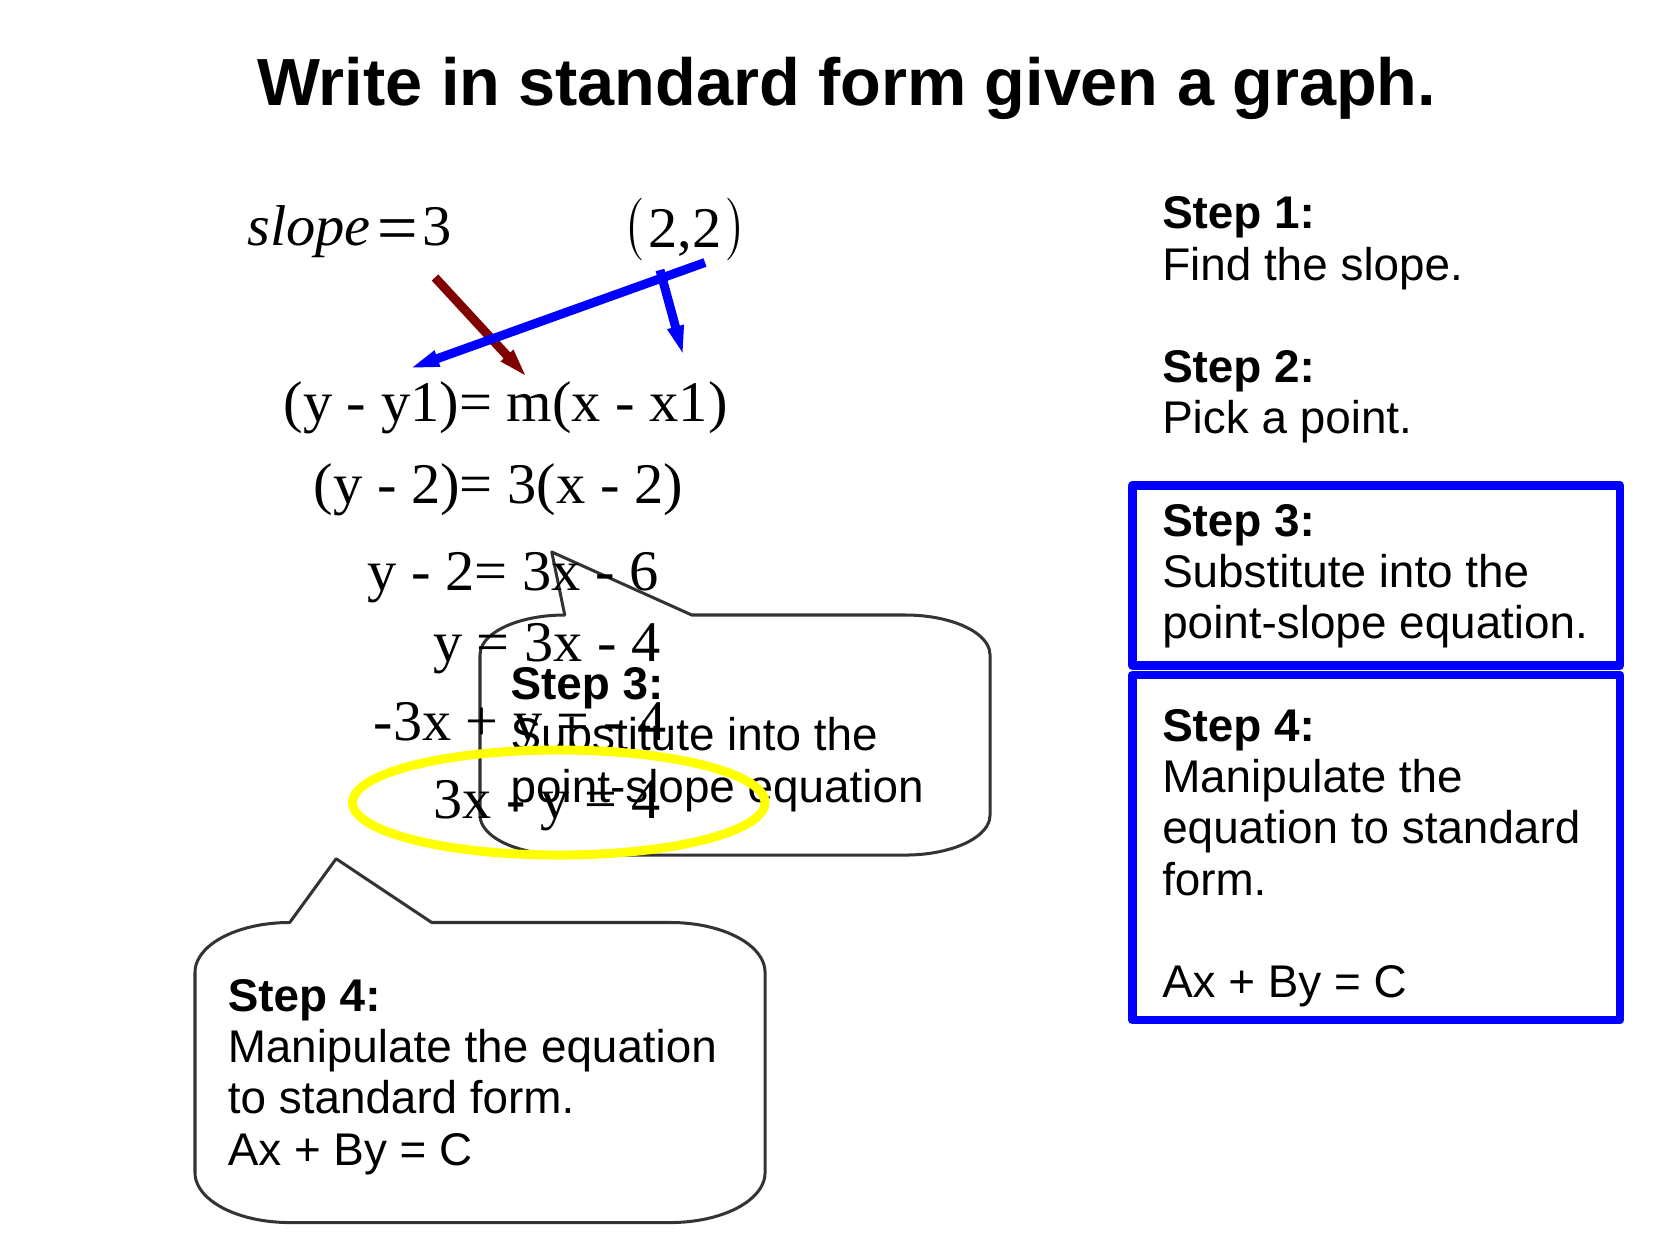

Write in standard form given a graph.
Step 1:
Find the slope.
Step 2:
Pick a point.
Step 3:
Substitute into the point-slope equation.
Step 4:
Manipulate the equation to standard form.
Ax + By = C
Step 3:
Substitute into the
point-slope equation
Step 4:
Manipulate the equation
to standard form.
Ax + By = C